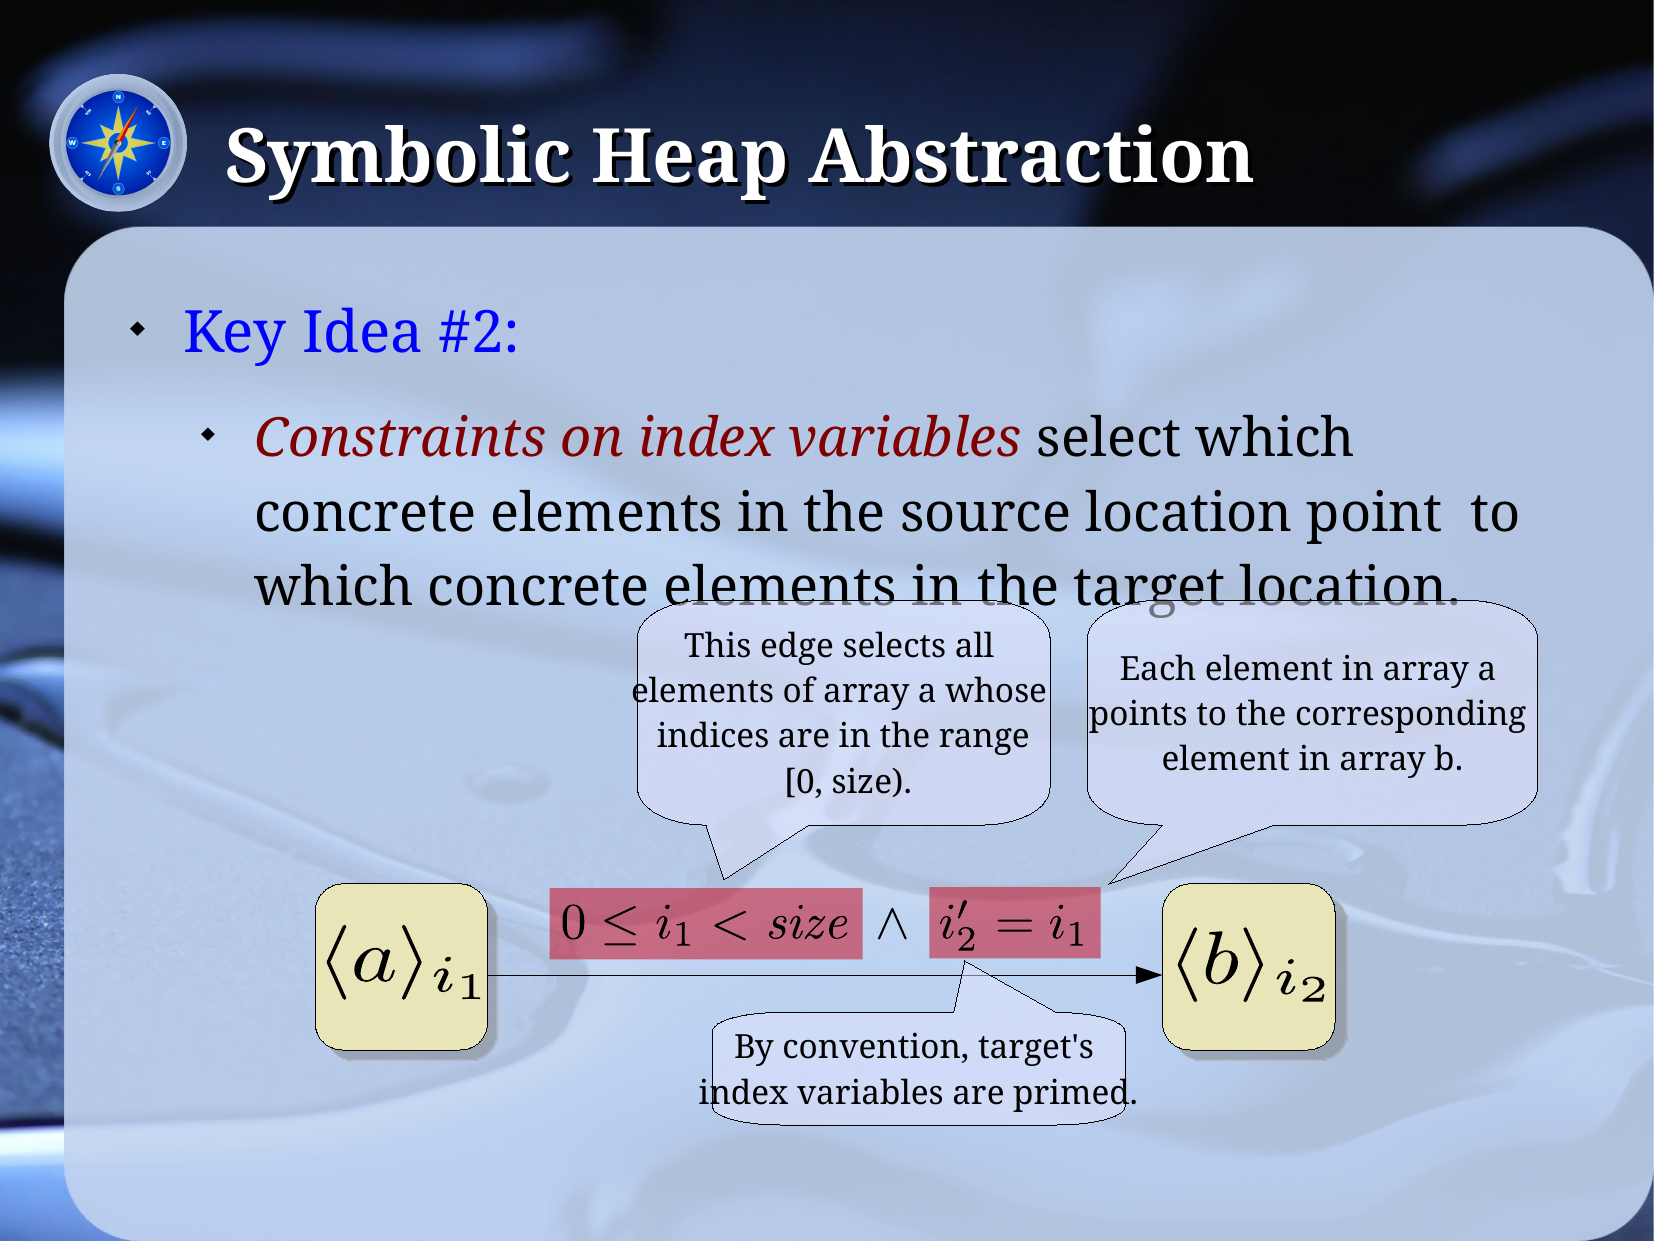

# Symbolic Heap Abstraction
Key Idea #2:
Constraints on index variables select which concrete elements in the source location point to which concrete elements in the target location.
This edge selects all
elements of array a whose
indices are in the range
 [0, size).
Each element in array a
points to the corresponding
element in array b.
By convention, target's
index variables are primed.